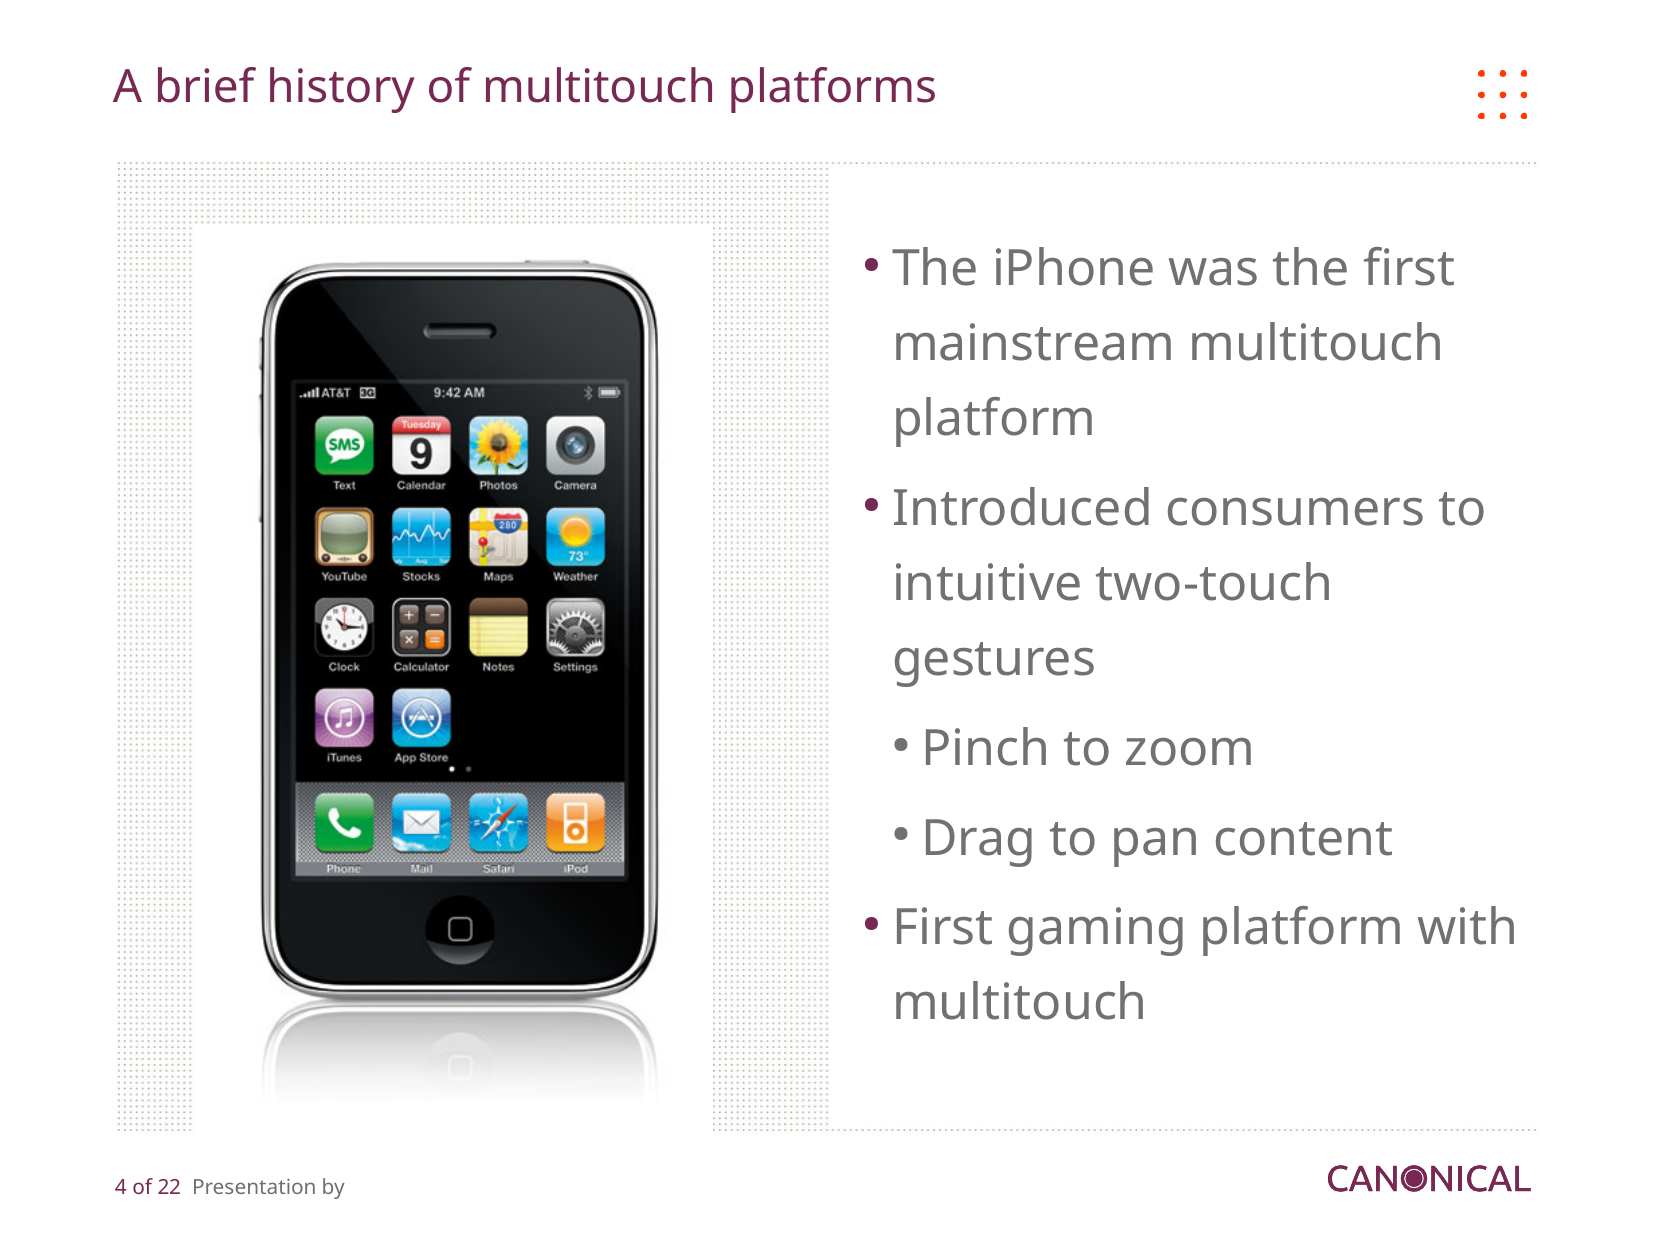

# A brief history of multitouch platforms
The iPhone was the first mainstream multitouch platform
Introduced consumers to intuitive two-touch gestures
Pinch to zoom
Drag to pan content
First gaming platform with multitouch